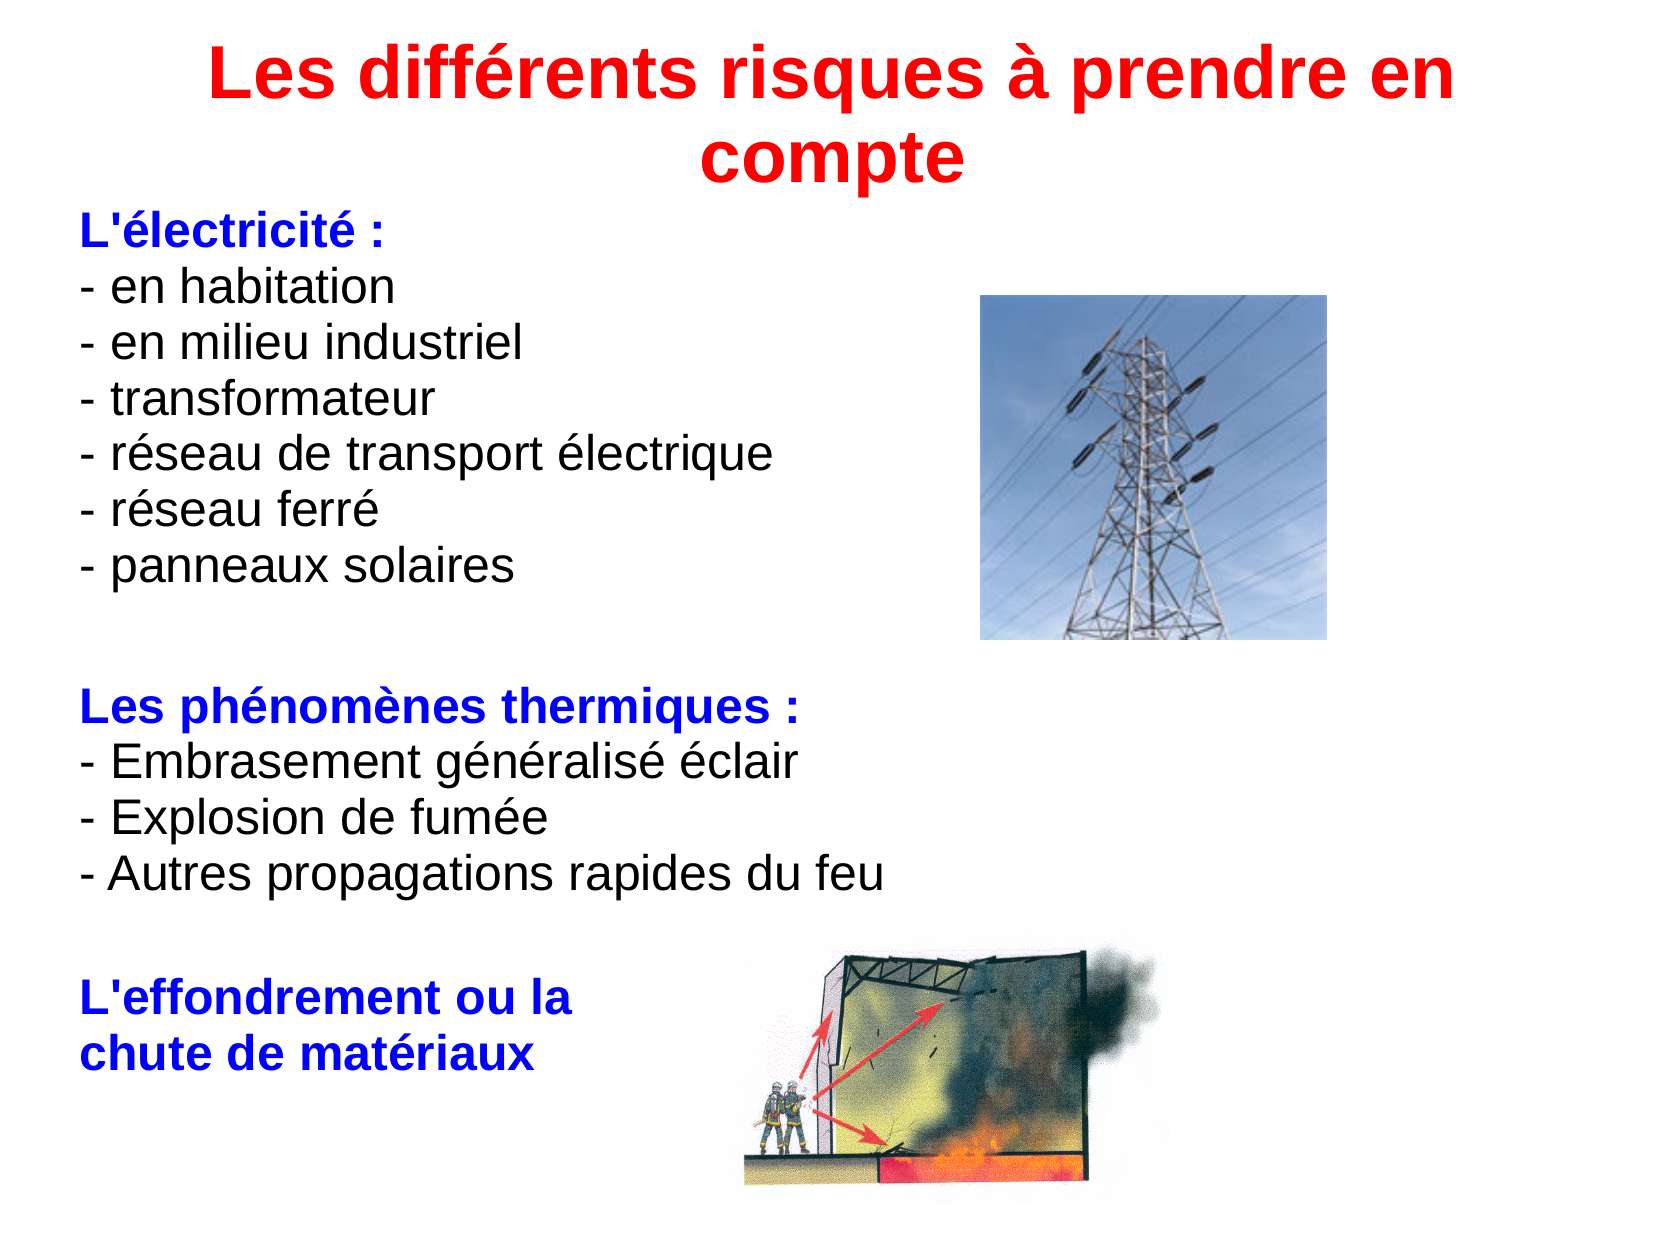

Les différents risques à prendre en compte
L'électricité :
- en habitation
- en milieu industriel
- transformateur
- réseau de transport électrique
- réseau ferré
- panneaux solaires
Les phénomènes thermiques :
- Embrasement généralisé éclair
- Explosion de fumée
- Autres propagations rapides du feu
L'effondrement ou la chute de matériaux